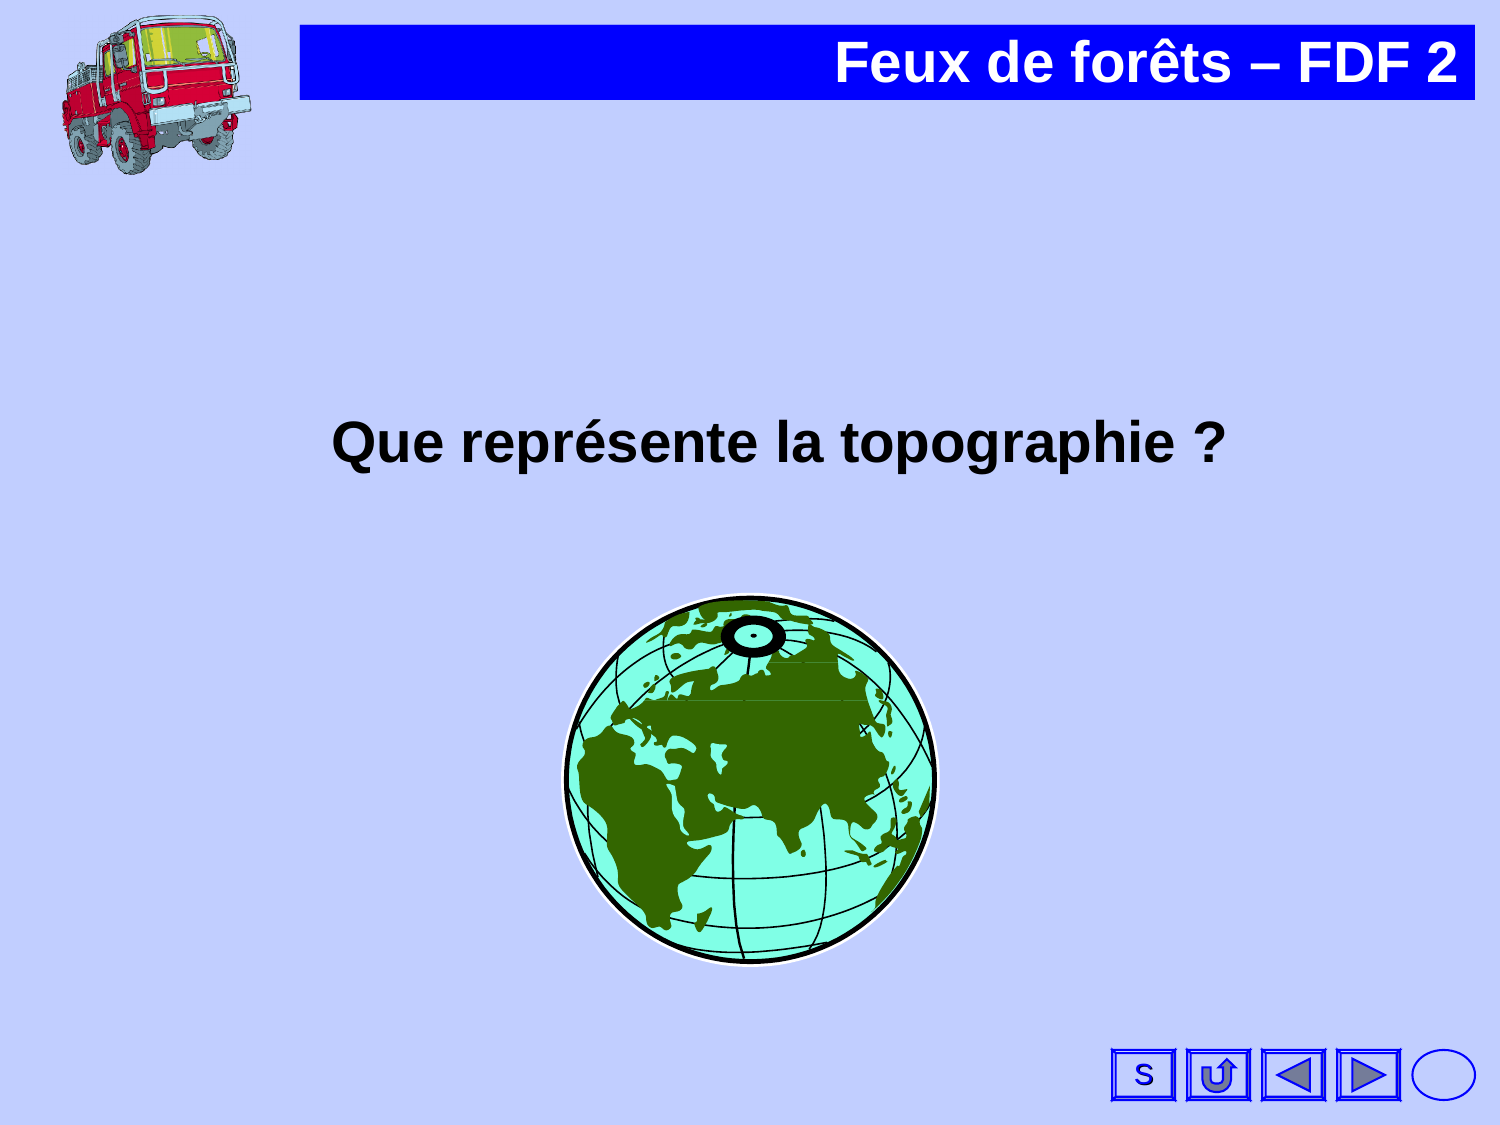

Feux de forêts – FDF 2
Que représente la topographie ?